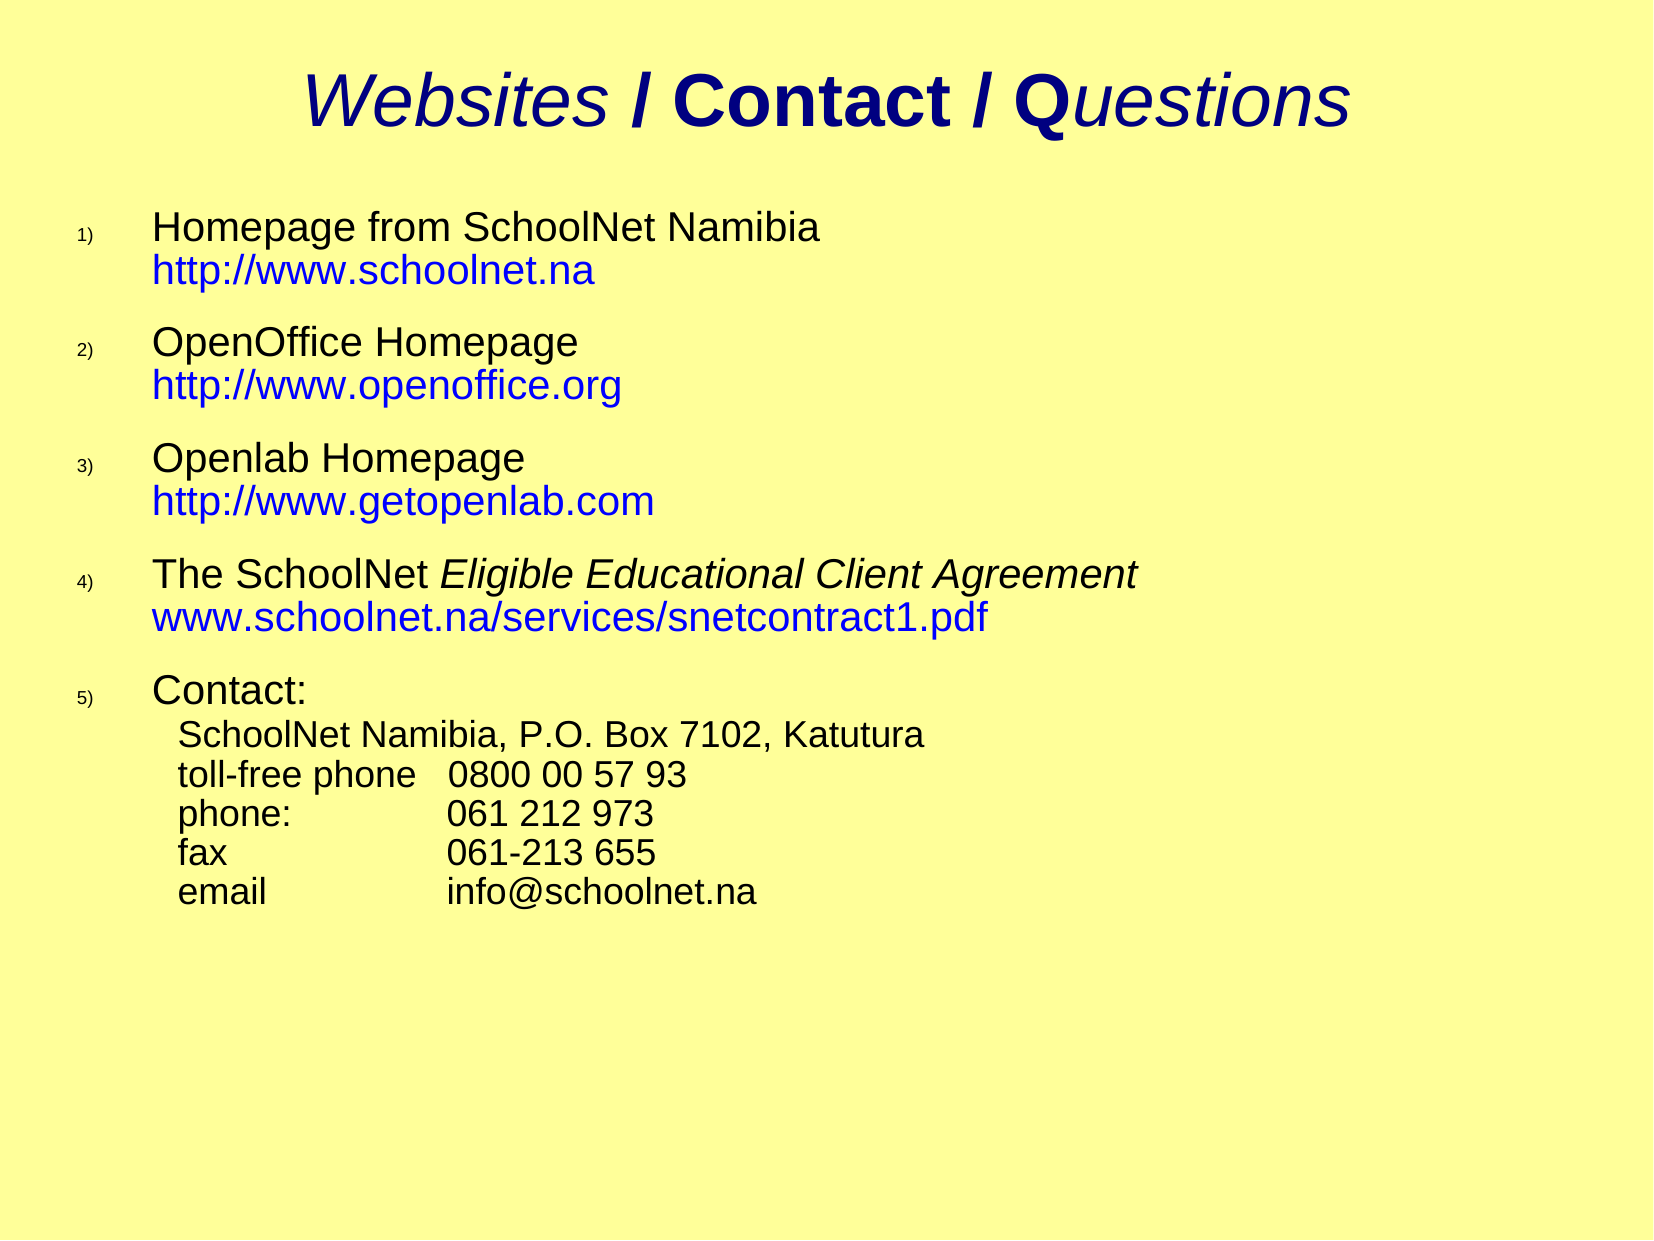

# Websites / Contact / Questions
Homepage from SchoolNet Namibia
http://www.schoolnet.na
OpenOffice Homepage
http://www.openoffice.org
Openlab Homepage
http://www.getopenlab.com
The SchoolNet Eligible Educational Client Agreement
www.schoolnet.na/services/snetcontract1.pdf
Contact:
	SchoolNet Namibia, P.O. Box 7102, Katutura
	toll-free phone 0800 00 57 93
	phone:		 061 212 973 									fax 		 061-213 655
	email		 info@schoolnet.na